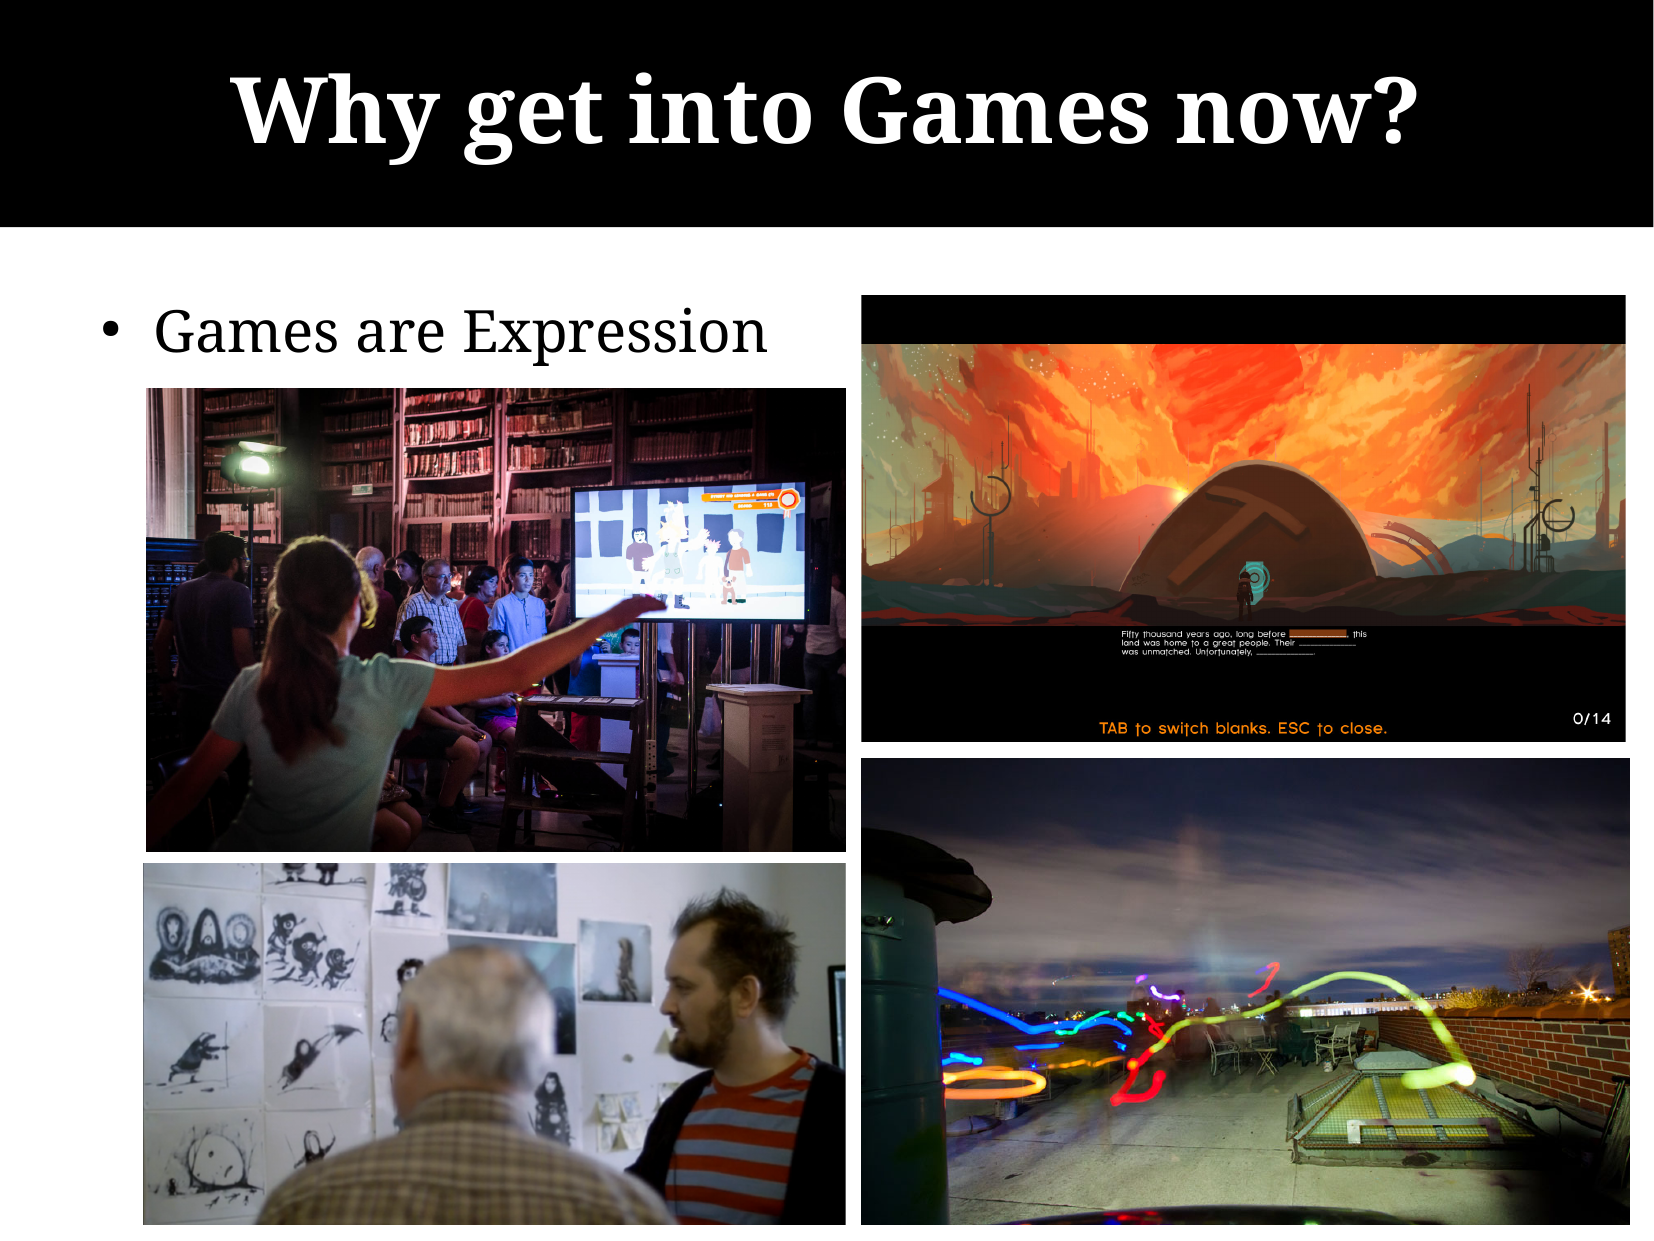

Why get into Games now?
# Games are Expression